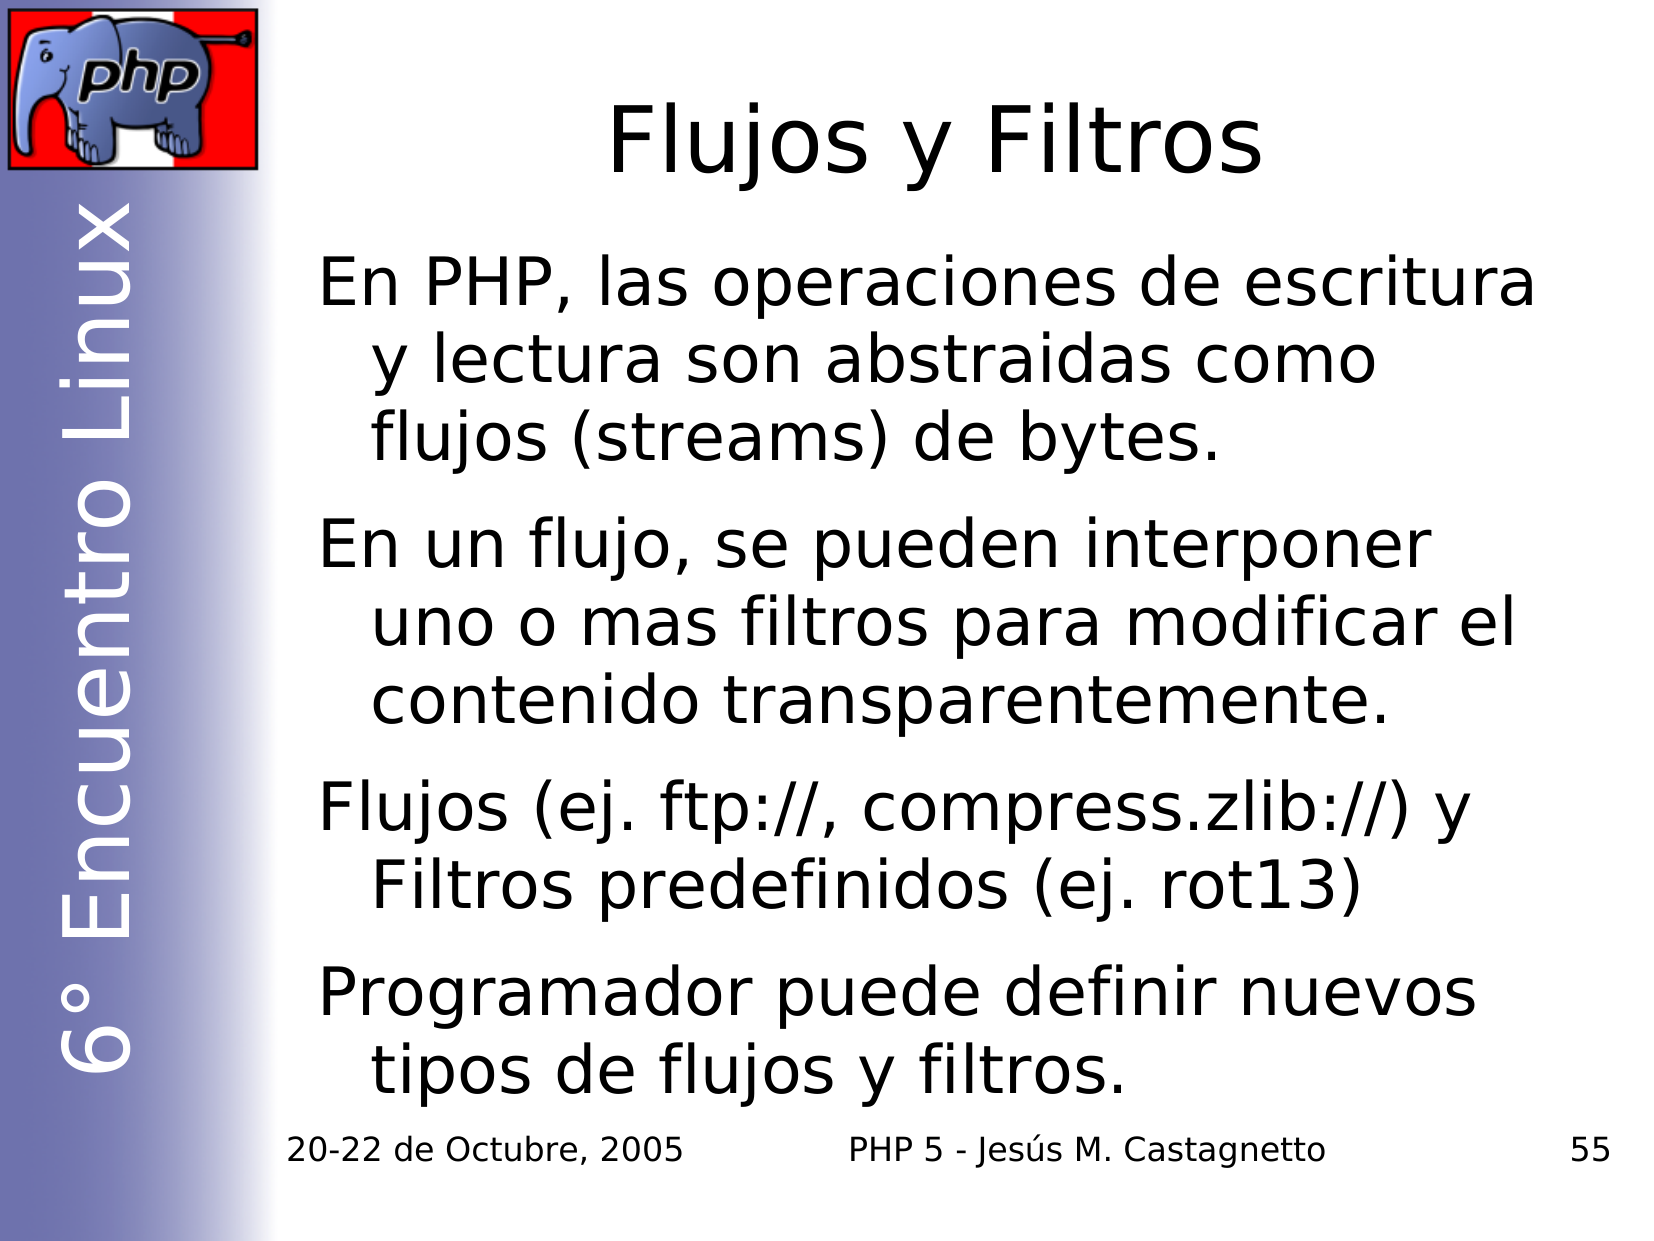

# Flujos y Filtros
En PHP, las operaciones de escritura y lectura son abstraidas como flujos (streams) de bytes.
En un flujo, se pueden interponer uno o mas filtros para modificar el contenido transparentemente.
Flujos (ej. ftp://, compress.zlib://) y Filtros predefinidos (ej. rot13)
Programador puede definir nuevos tipos de flujos y filtros.
20-22 de Octubre, 2005
PHP 5 - Jesús M. Castagnetto
55